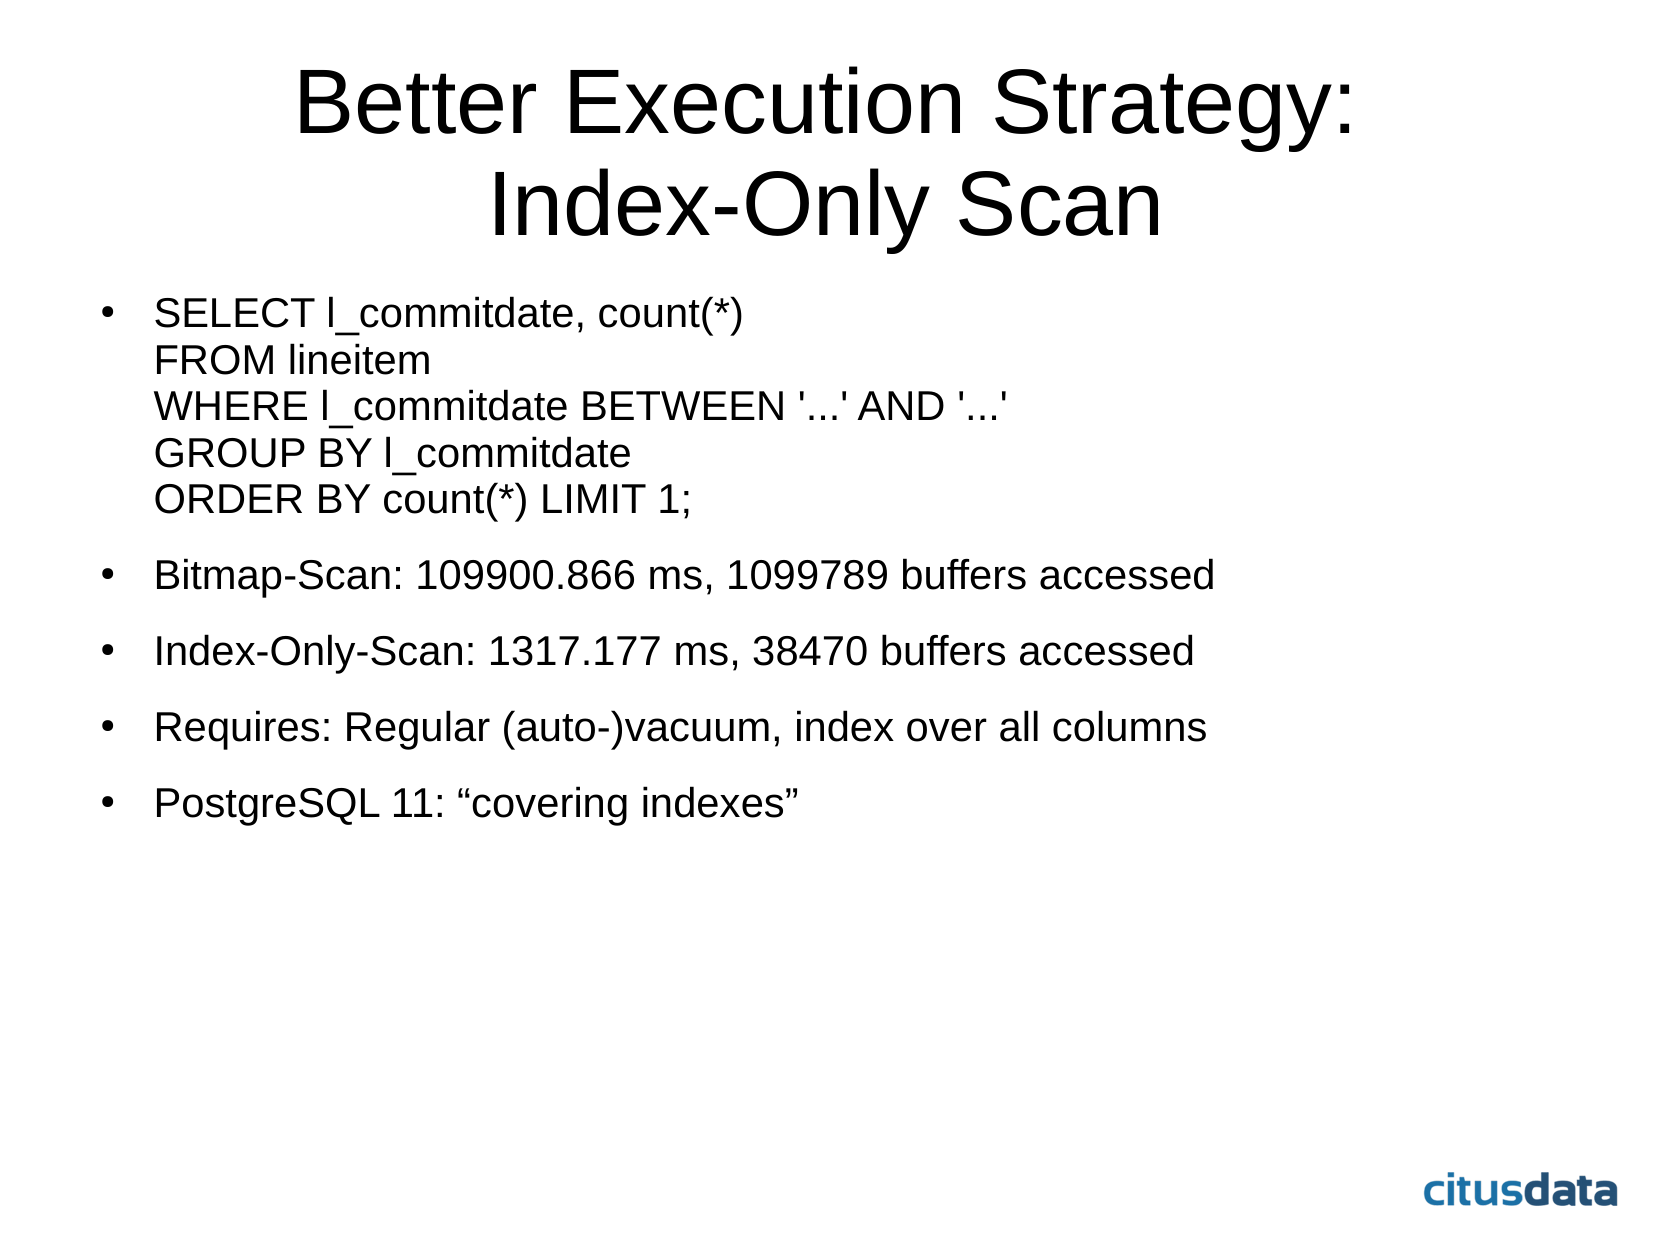

# Better Execution Strategy: Index-Only Scan
SELECT l_commitdate, count(*)
FROM lineitem
WHERE l_commitdate BETWEEN '...' AND '...'
GROUP BY l_commitdate
ORDER BY count(*) LIMIT 1;
Bitmap-Scan: 109900.866 ms, 1099789 buffers accessed
Index-Only-Scan: 1317.177 ms, 38470 buffers accessed
Requires: Regular (auto-)vacuum, index over all columns
PostgreSQL 11: “covering indexes”